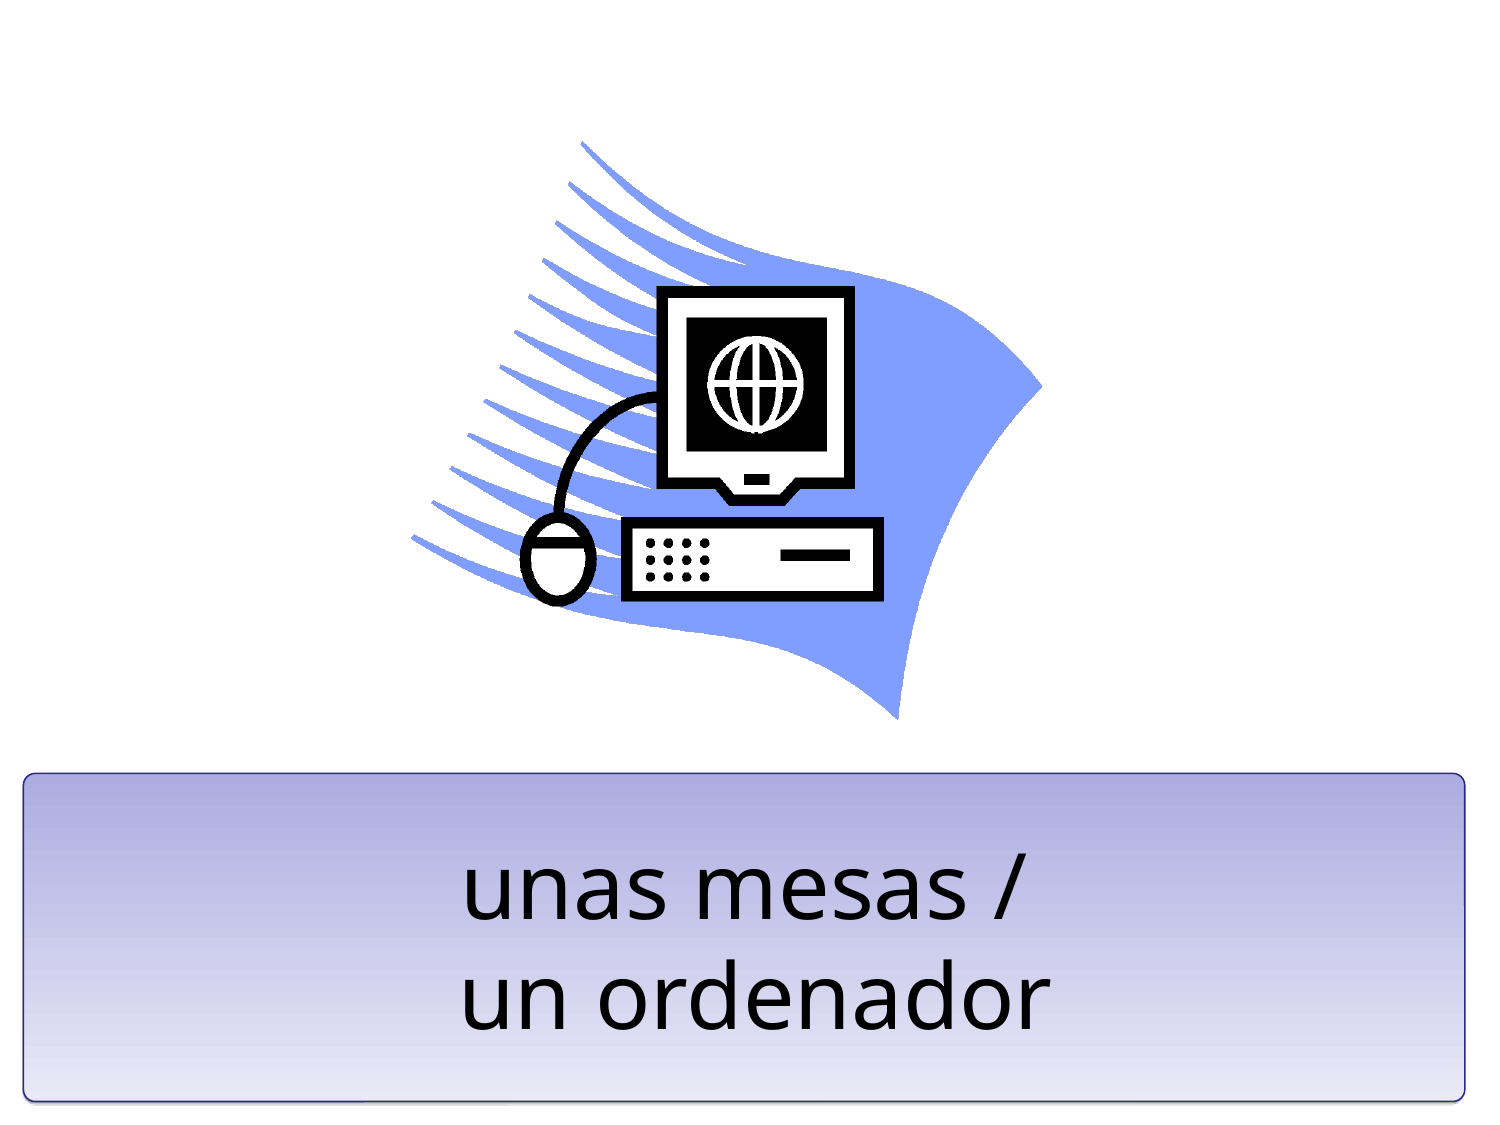

unas mesas /
 un ordenador
un ordenador